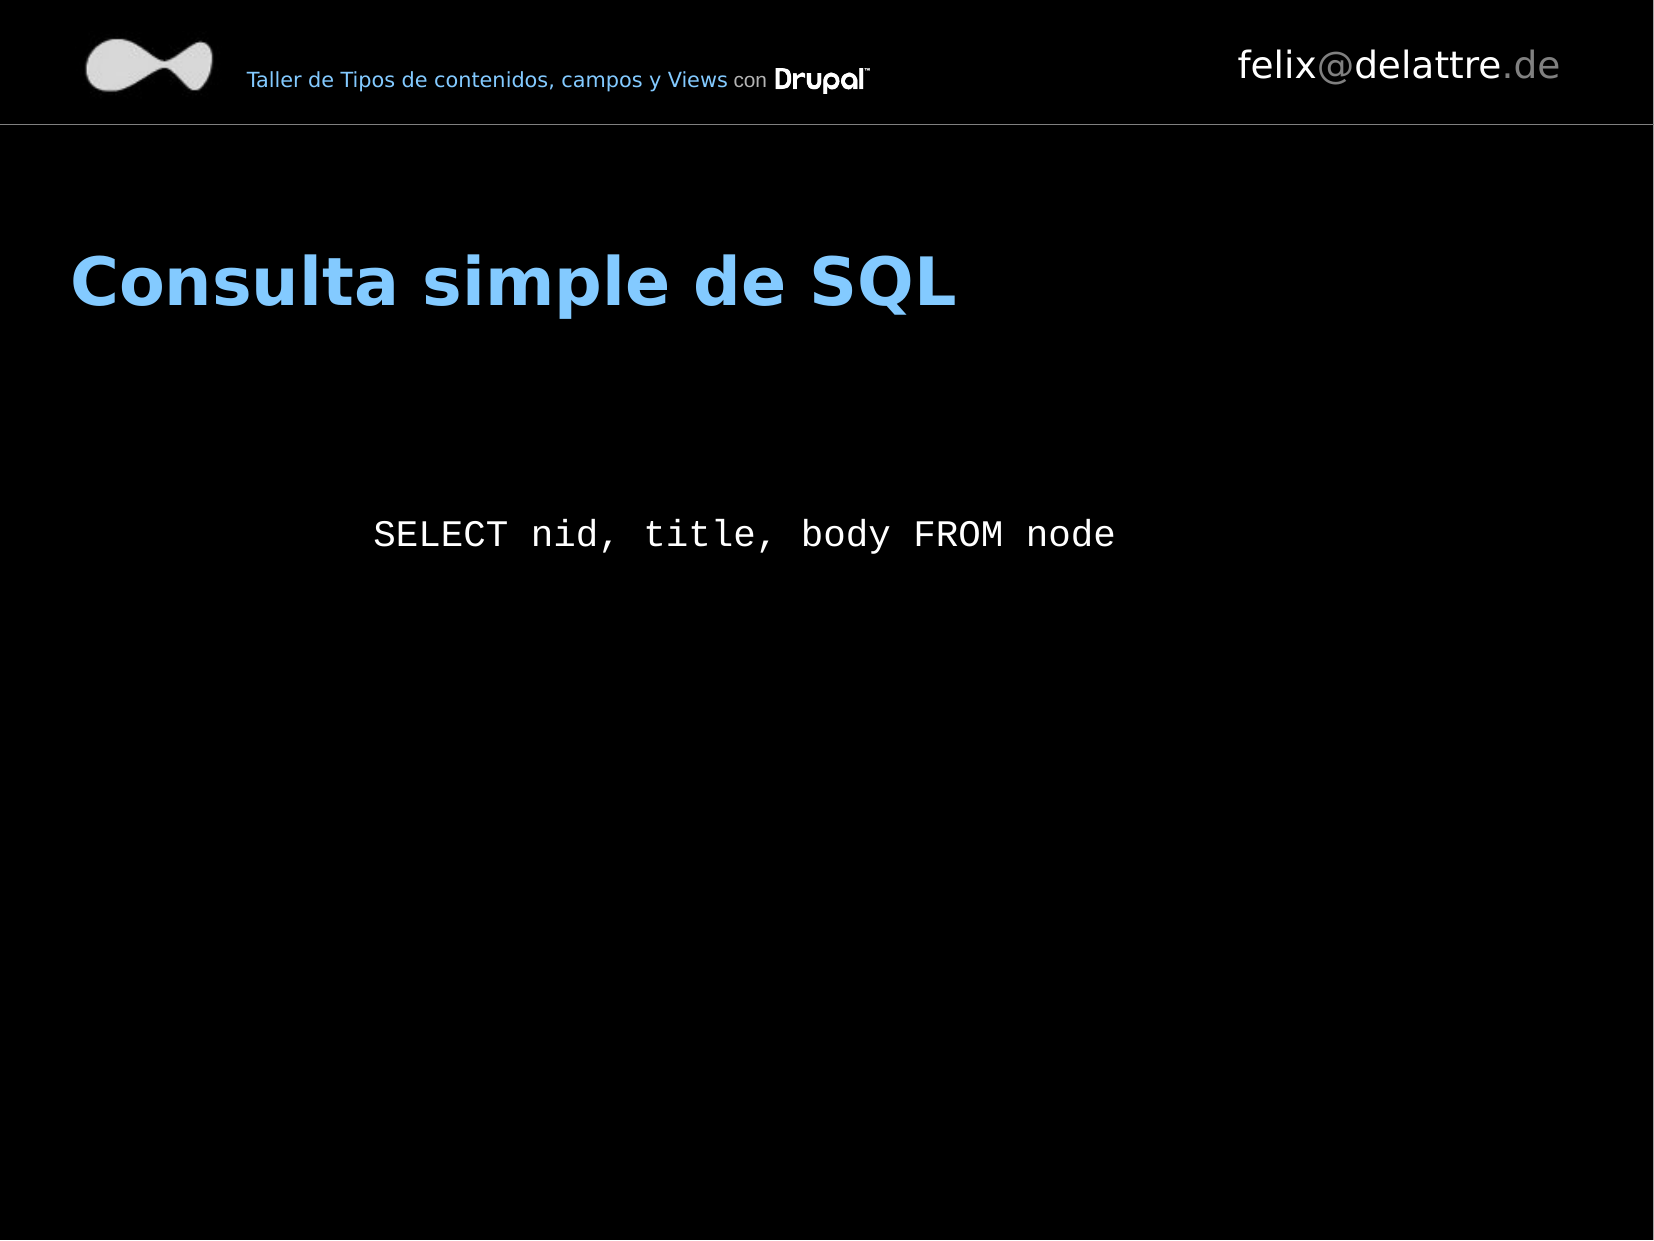

Consulta simple de SQL
SELECT nid, title, body FROM node